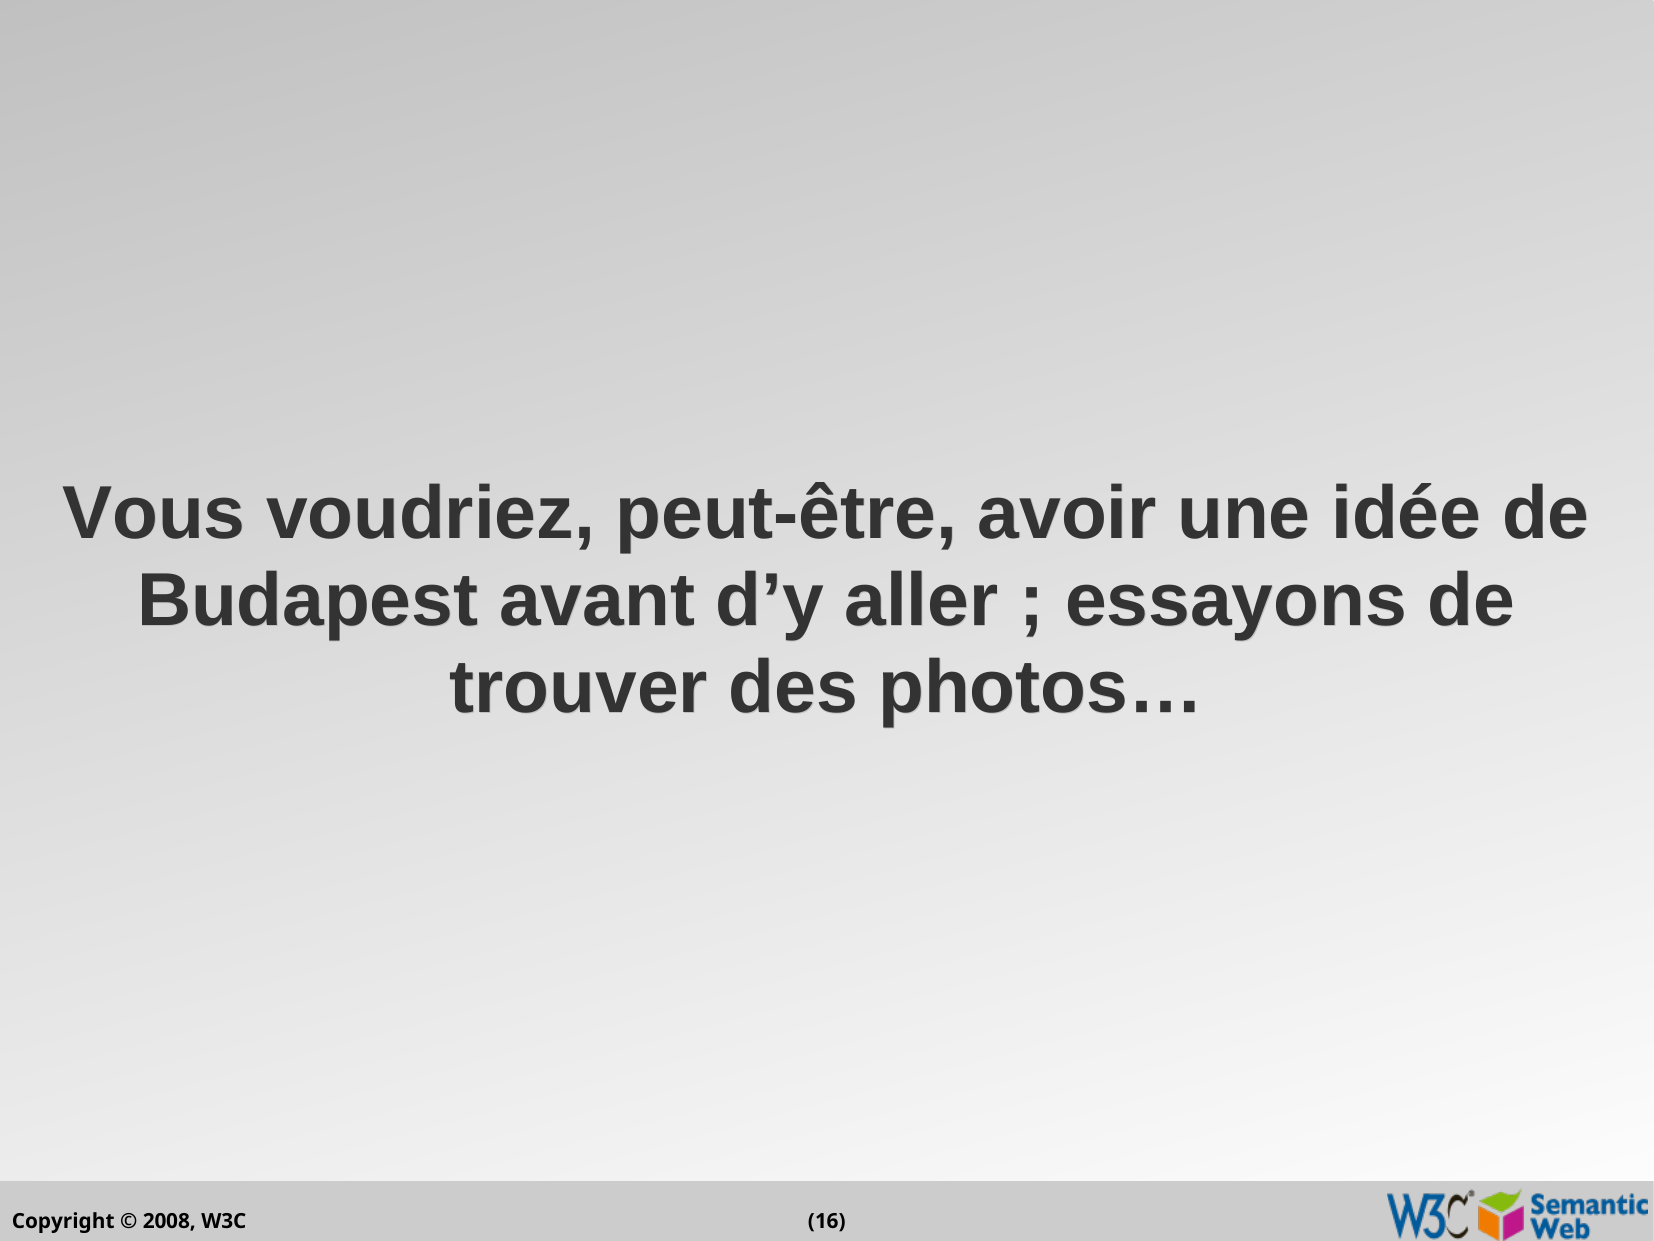

# Vous voudriez, peut-être, avoir une idée de Budapest avant d’y aller ; essayons de trouver des photos…